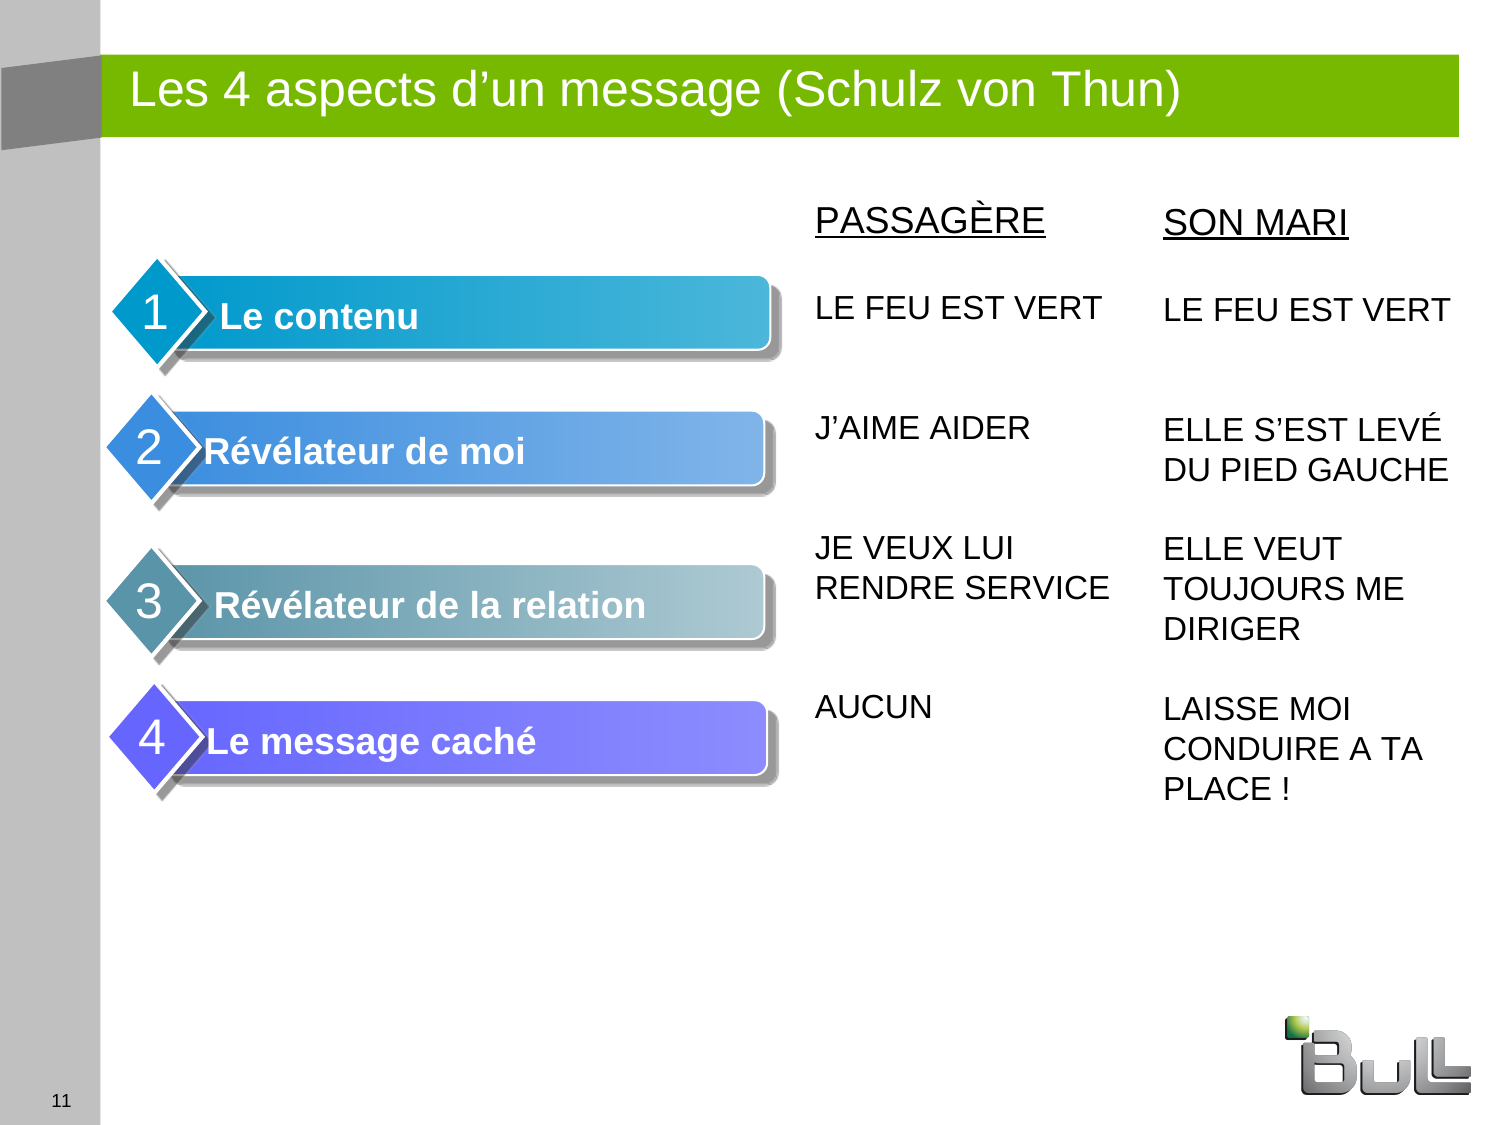

# Les 4 aspects d’un message (Schulz von Thun)
PASSAGÈRE
LE FEU EST VERT
J’AIME AIDER
JE VEUX LUI RENDRE SERVICE
AUCUN
SON MARI
LE FEU EST VERT
ELLE S’EST LEVÉ
DU PIED GAUCHE
ELLE VEUT
TOUJOURS ME
DIRIGER
LAISSE MOI
CONDUIRE A TA
PLACE !
1
 Le contenu
2
Révélateur de moi
3
 Révélateur de la relation
4
Le message caché